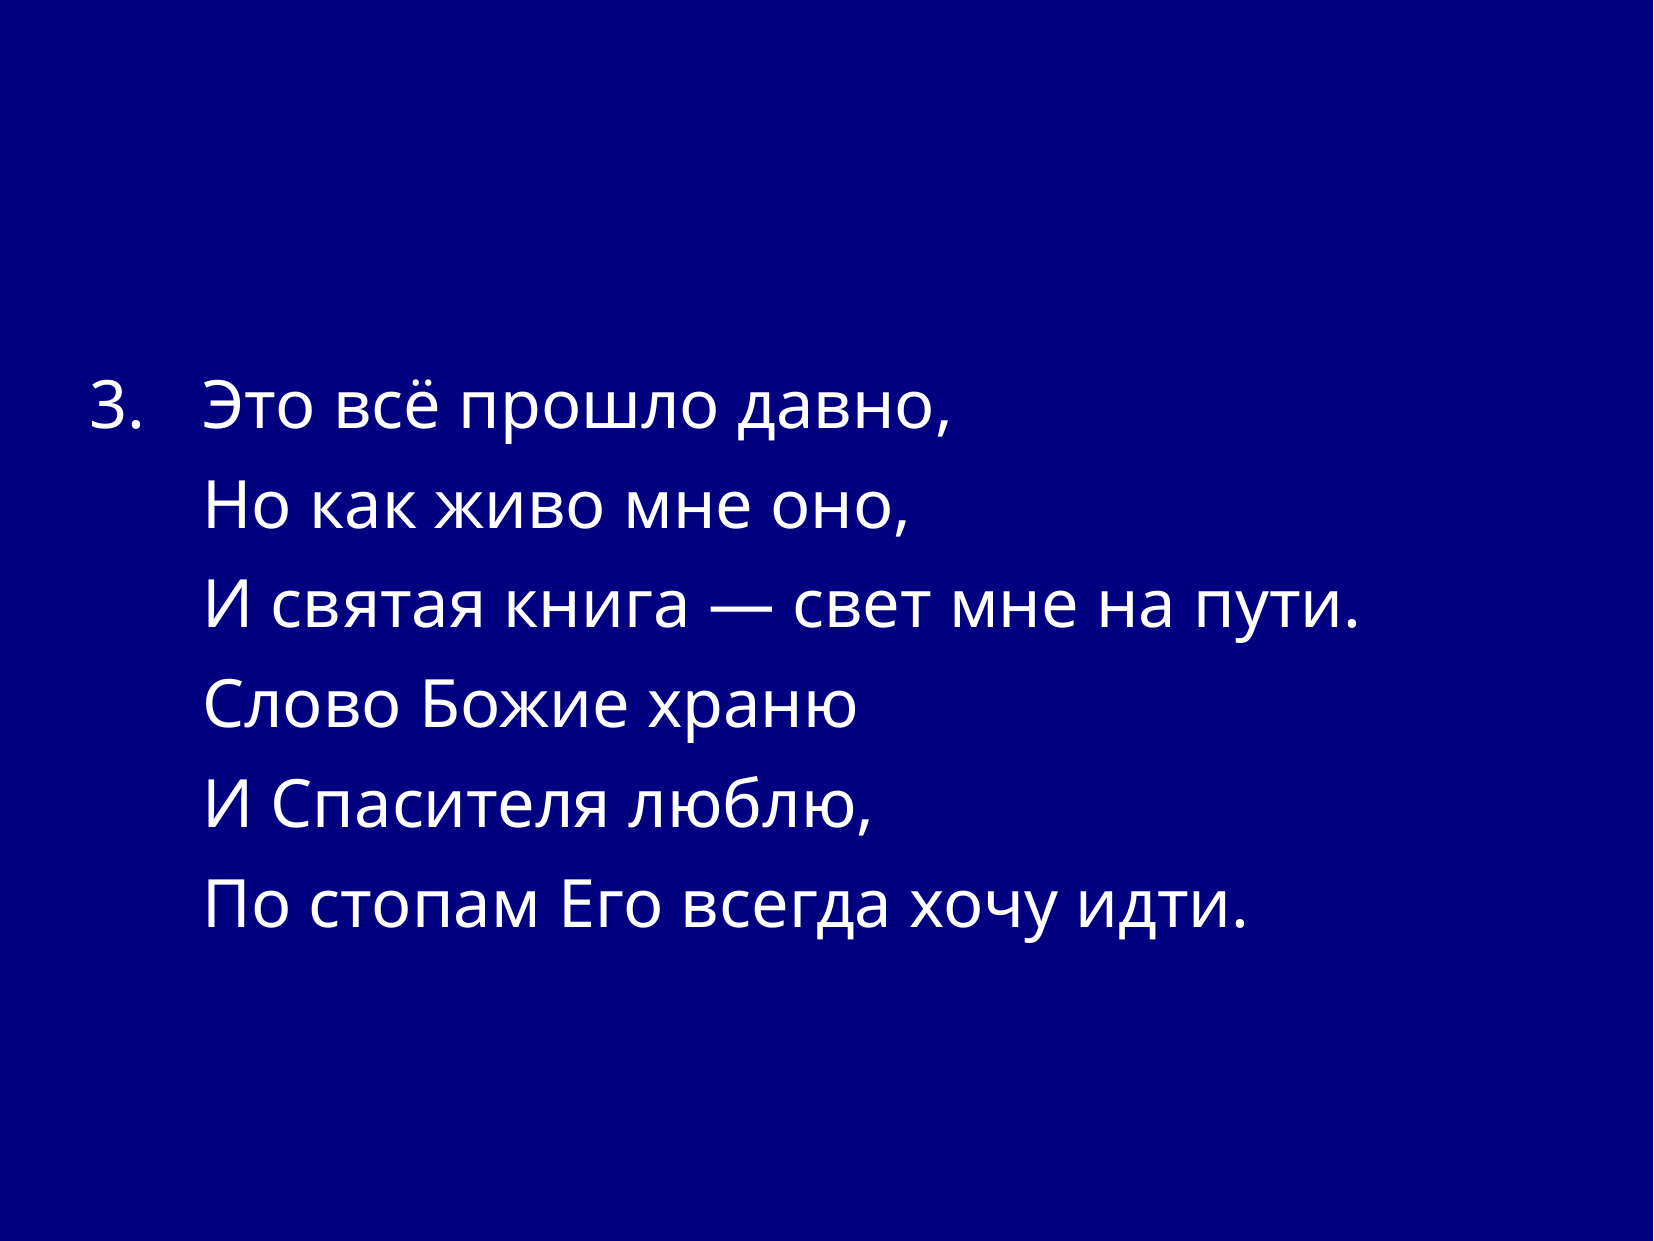

3.	Это всё прошло давно,
	Но как живо мне оно,
	И святая книга — свет мне на пути.
	Слово Божие храню
	И Спасителя люблю,
	По стопам Его всегда хочу идти.